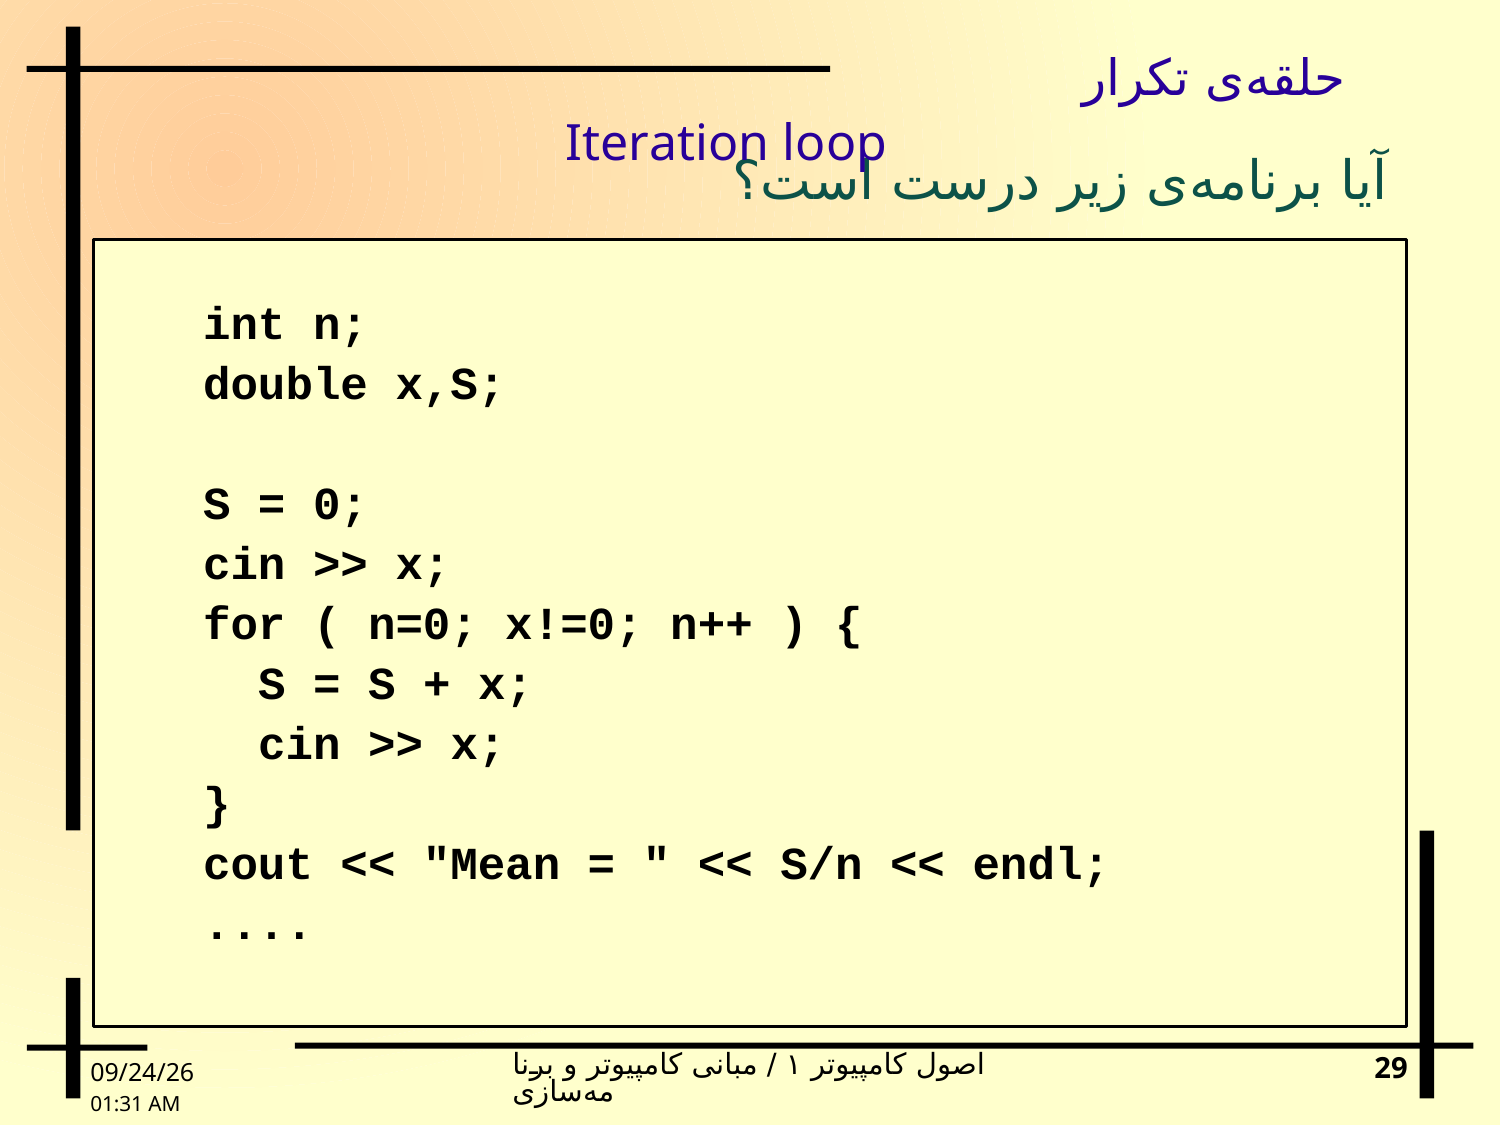

حلقه‌ی تکرار Iteration loop
آیا برنامه‌ی زیر درست است؟
# int n;
 double x,S;
 S = 0;
 cin >> x;
 for ( n=0; x!=0; n++ ) {
 S = S + x;
 cin >> x;
 }
 cout << "Mean = " << S/n << endl;
 ....
اصول کامپیوتر ۱ / مبانی کامپیوتر و برنامه‌سازی
29